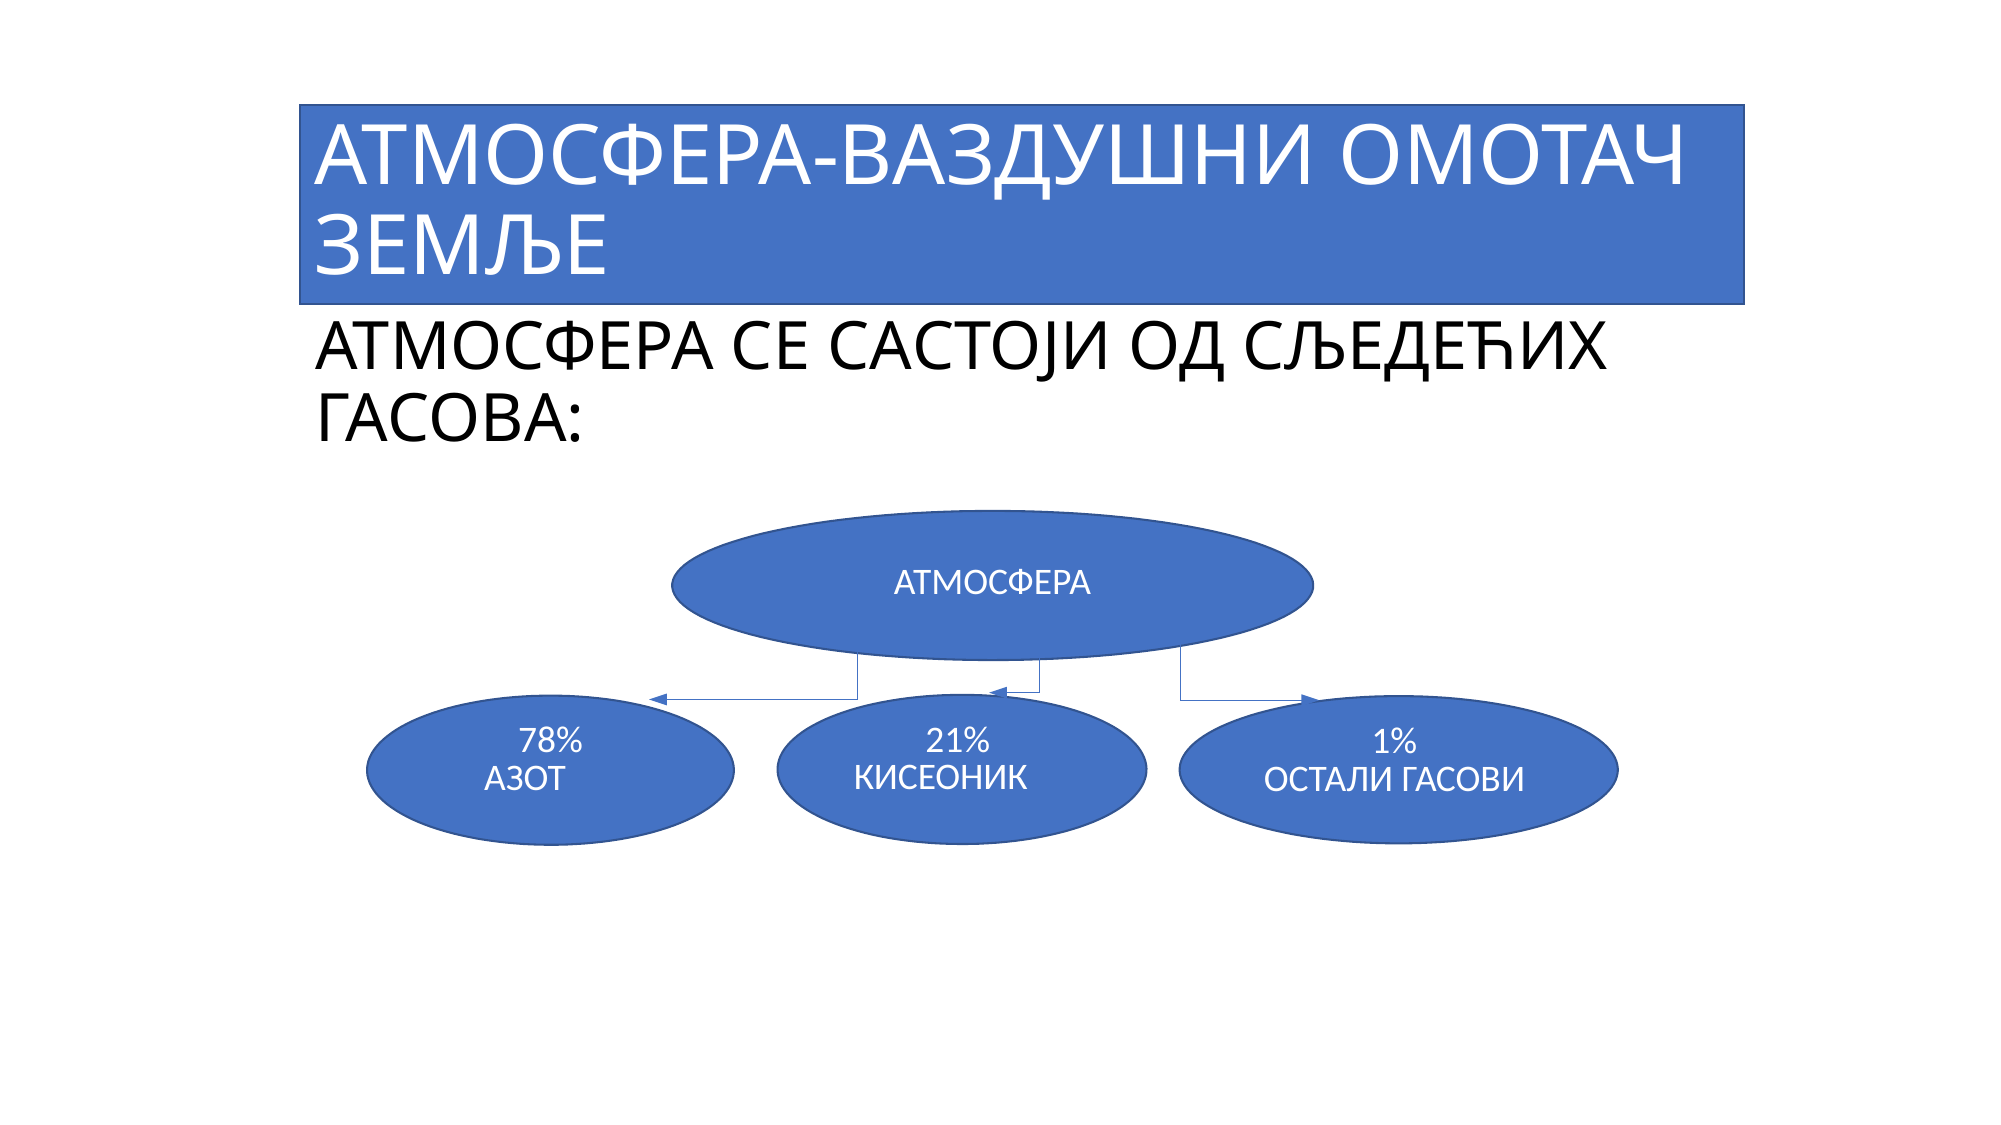

# АТМОСФЕРА-ВАЗДУШНИ ОМОТАЧ ЗЕМЉЕ АТМОСФЕРА
АТМОСФЕРА СЕ САСТОЈИ ОД СЉЕДЕЋИХ ГАСОВА:
АТМОСФЕРА
21%
КИСЕОНИК
78%
     АЗОТ
1%
ОСТАЛИ ГАСОВИ